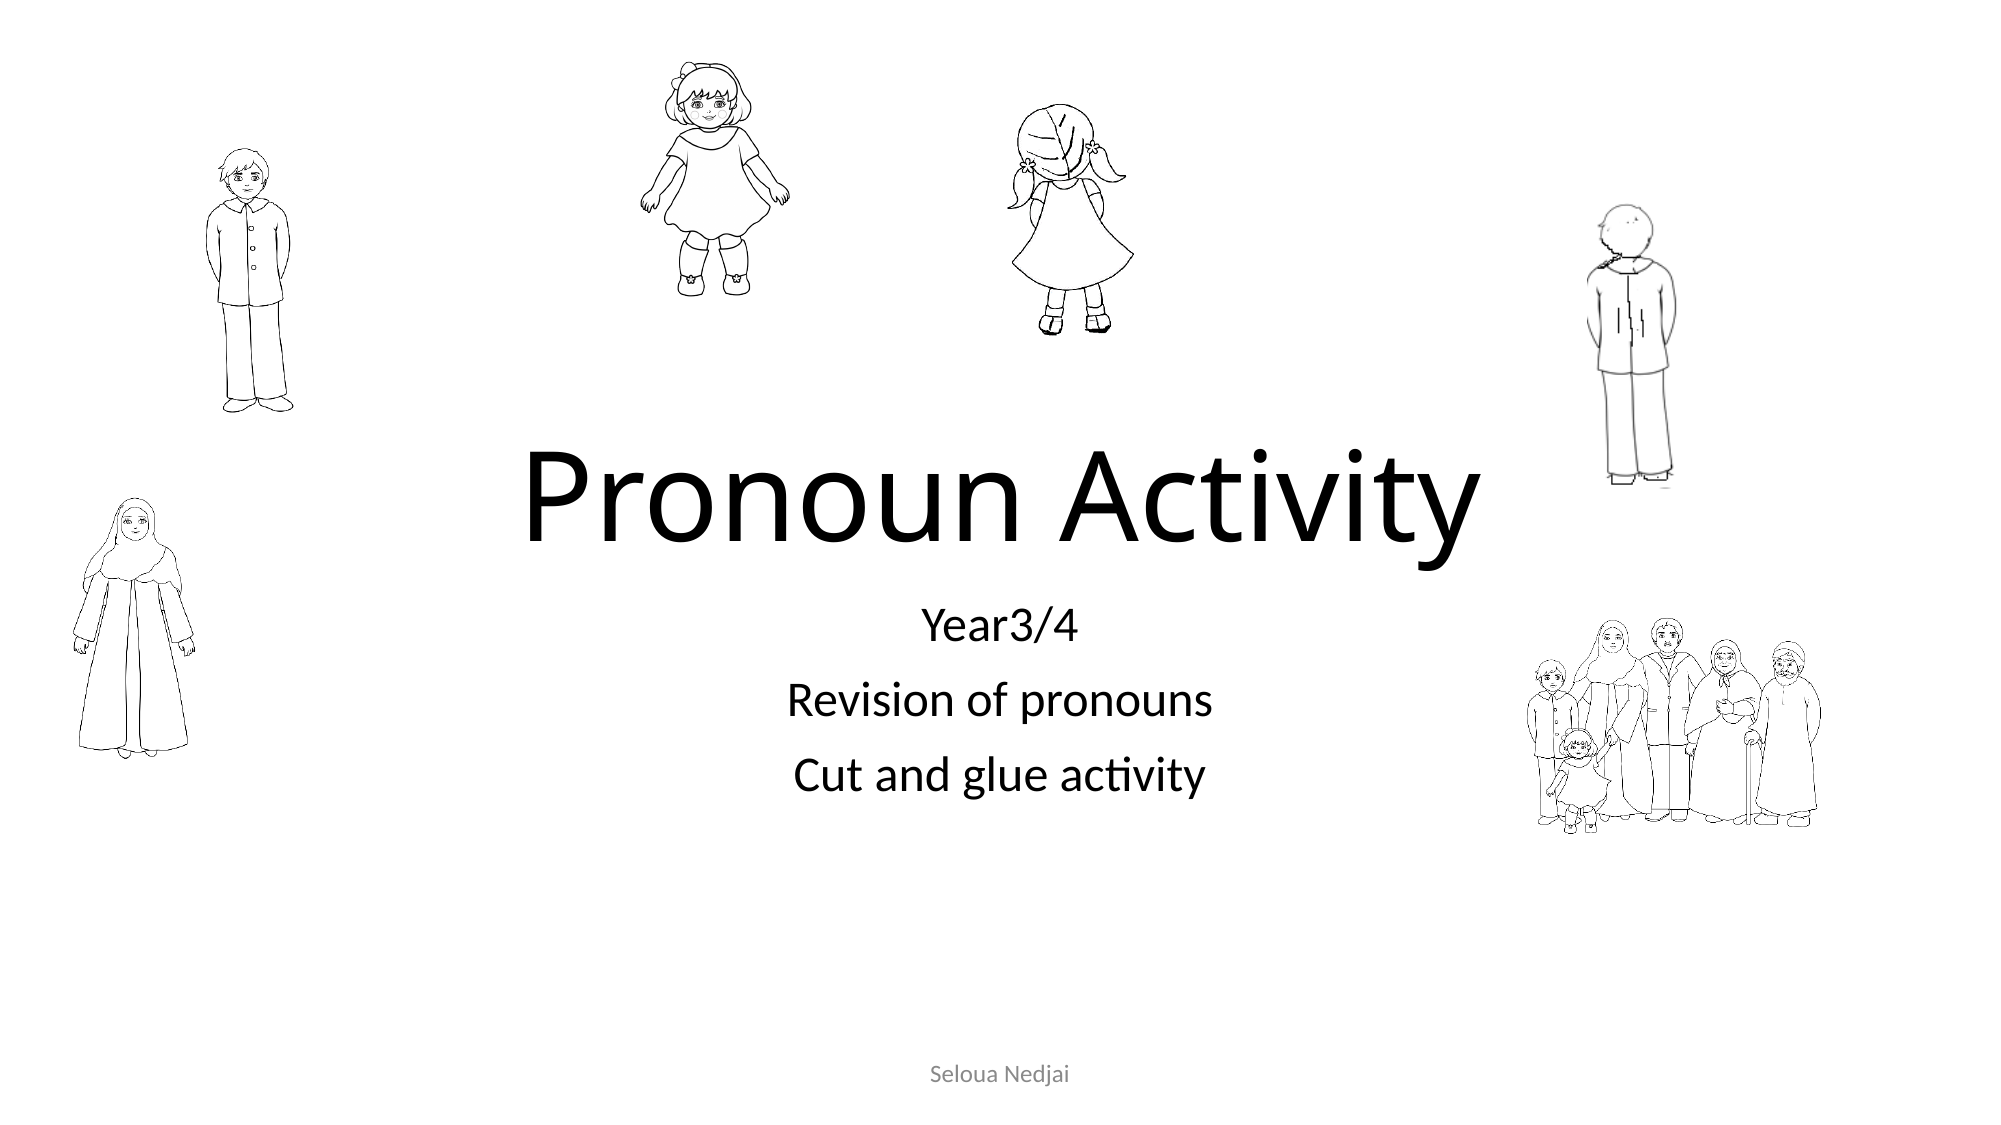

# Pronoun Activity
Year3/4
Revision of pronouns
Cut and glue activity
Seloua Nedjai